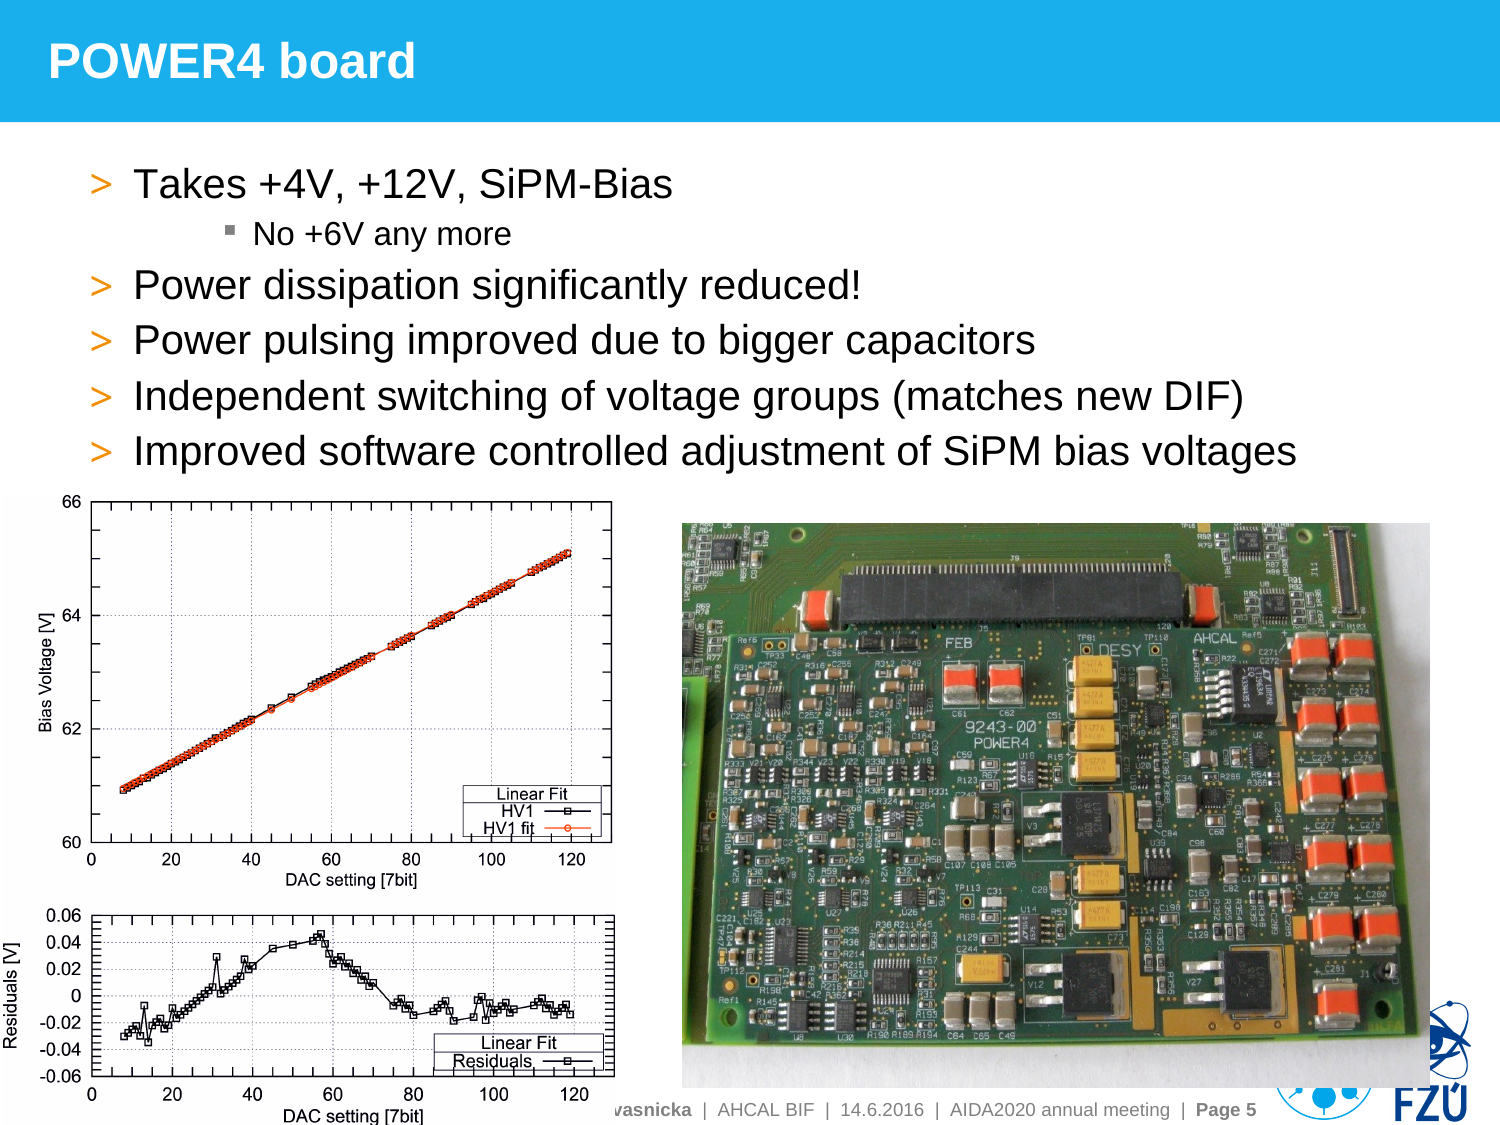

# POWER4 board
Takes +4V, +12V, SiPM-Bias
No +6V any more
Power dissipation significantly reduced!
Power pulsing improved due to bigger capacitors
Independent switching of voltage groups (matches new DIF)
Improved software controlled adjustment of SiPM bias voltages